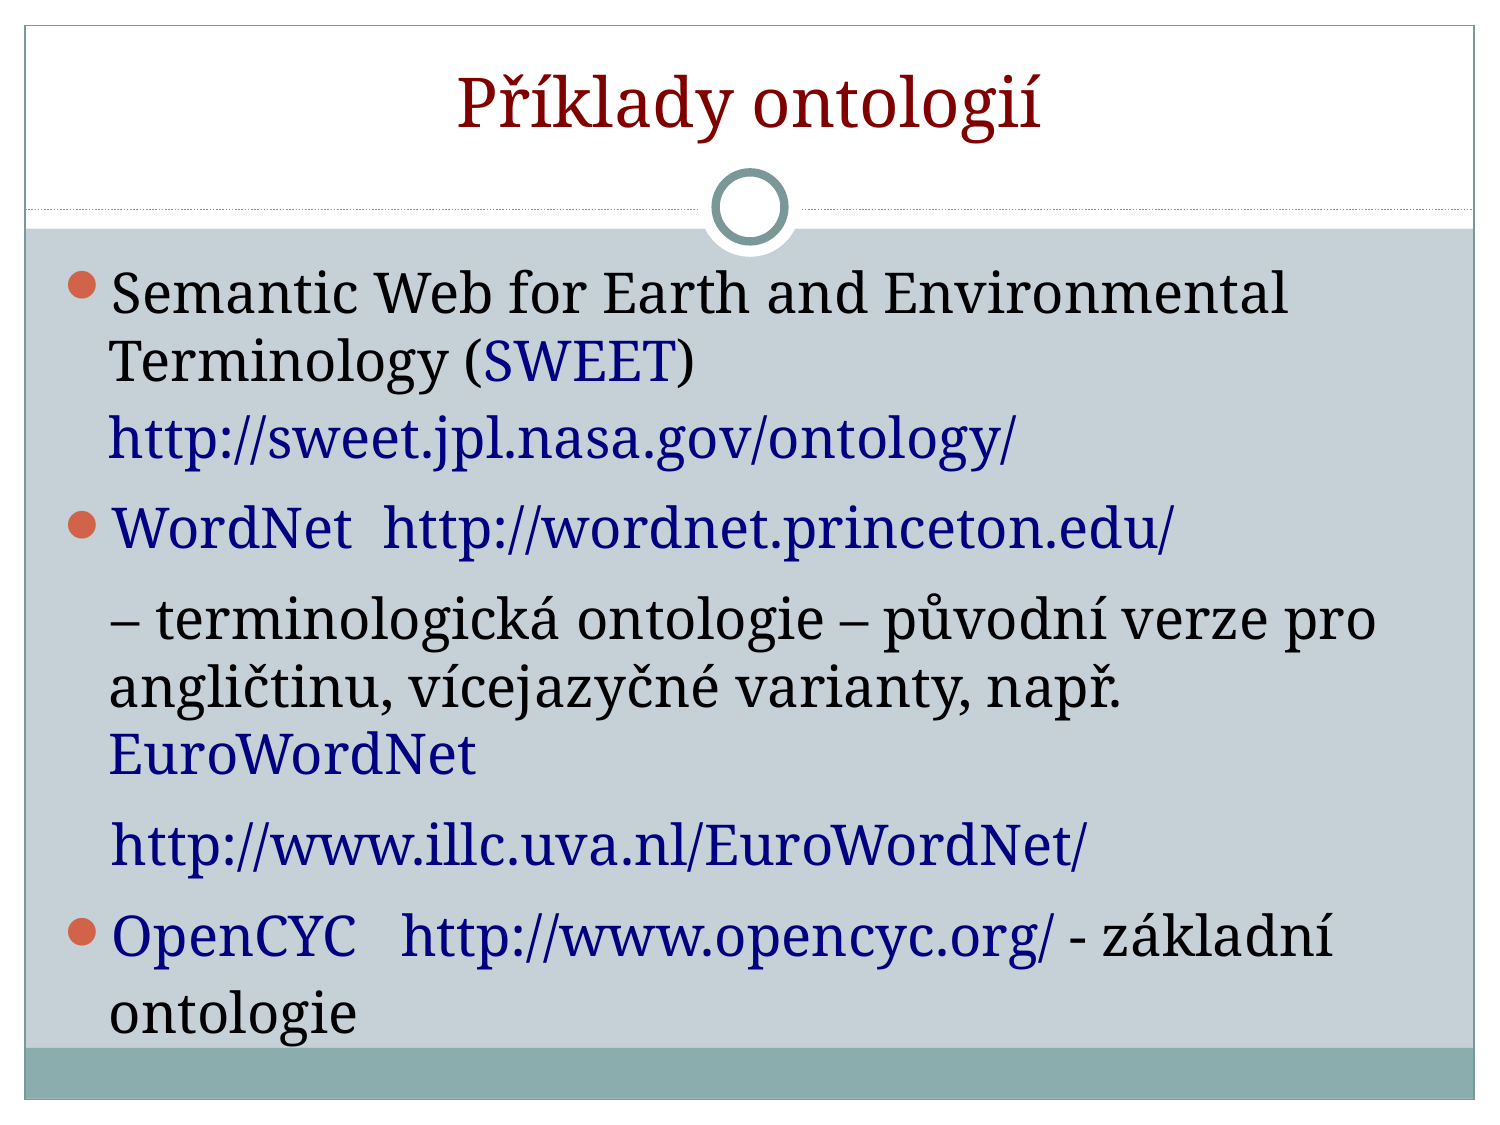

# Příklady ontologií
Semantic Web for Earth and Environmental Terminology (SWEET) http://sweet.jpl.nasa.gov/ontology/
WordNet http://wordnet.princeton.edu/
– terminologická ontologie – původní verze pro angličtinu, vícejazyčné varianty, např. EuroWordNet
http://www.illc.uva.nl/EuroWordNet/
OpenCYC http://www.opencyc.org/ - základní ontologie